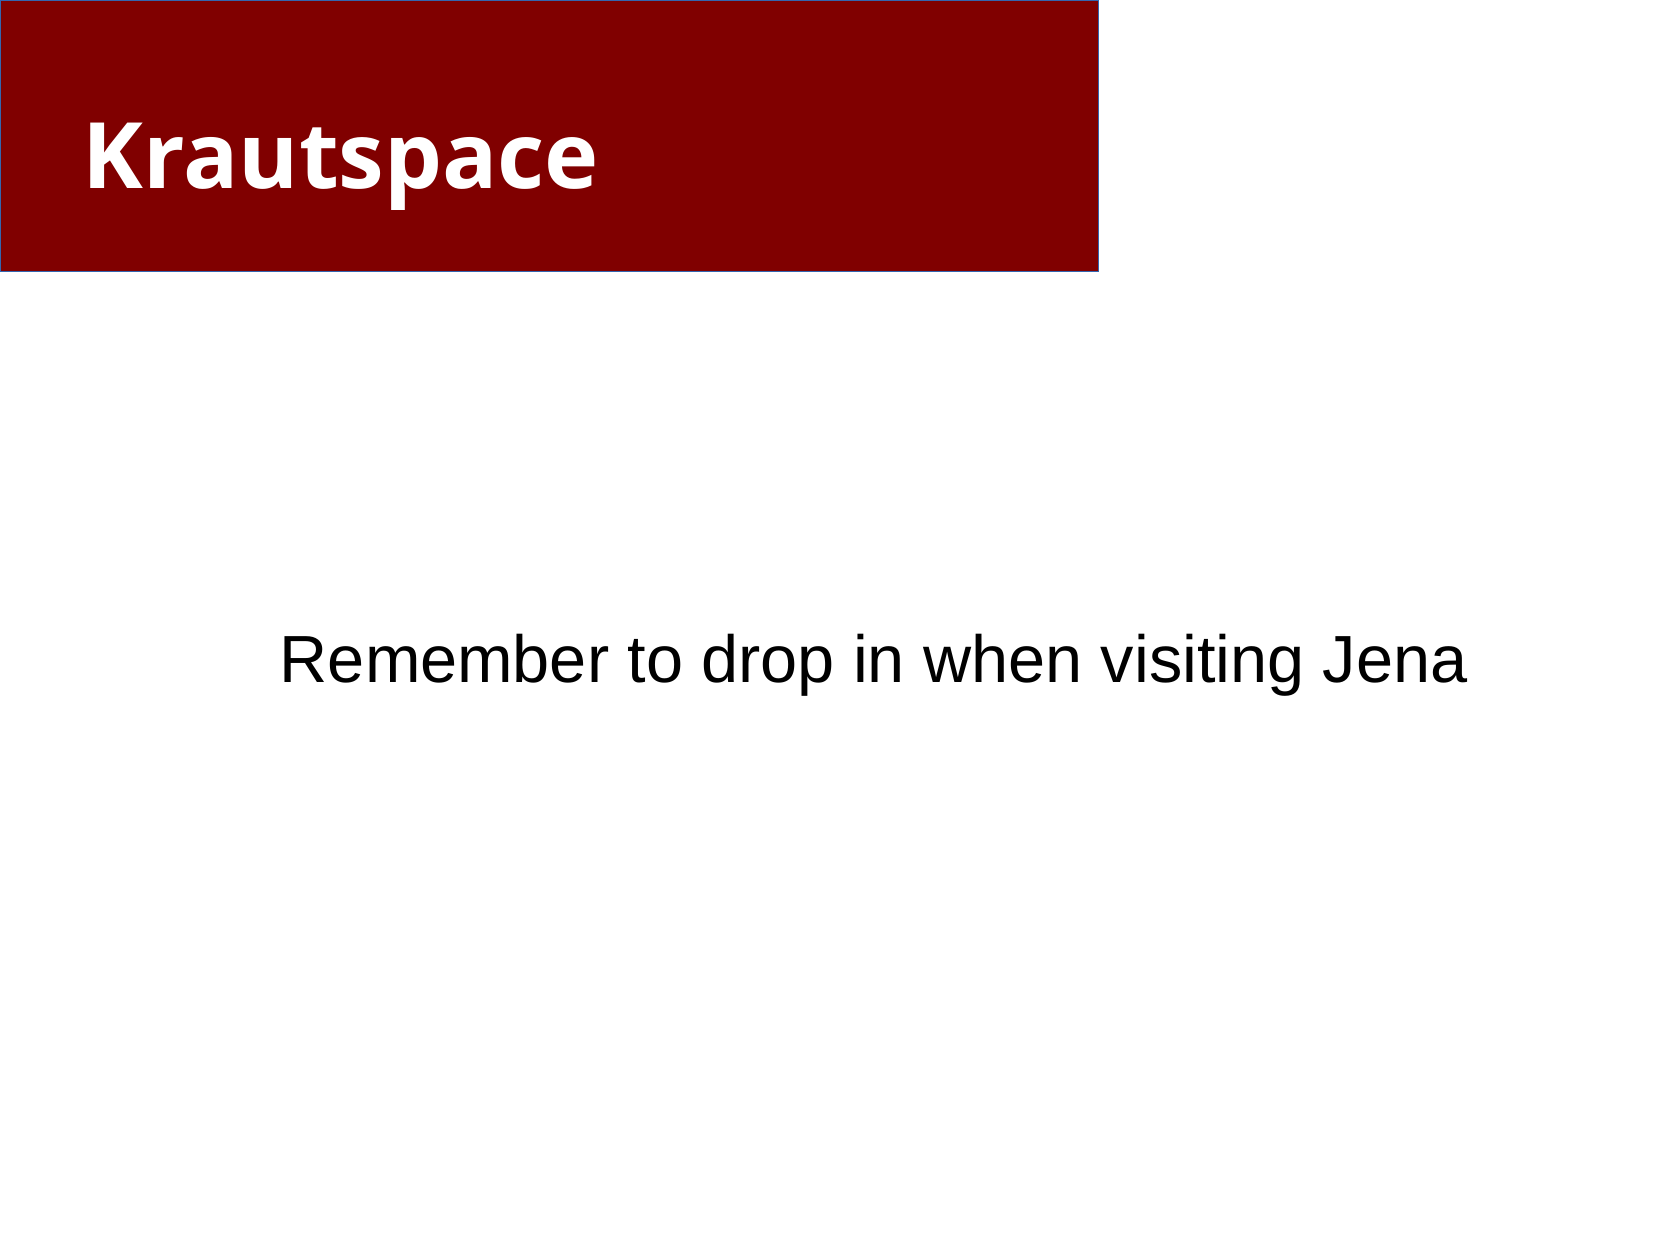

# Krautspace
Remember to drop in when visiting Jena